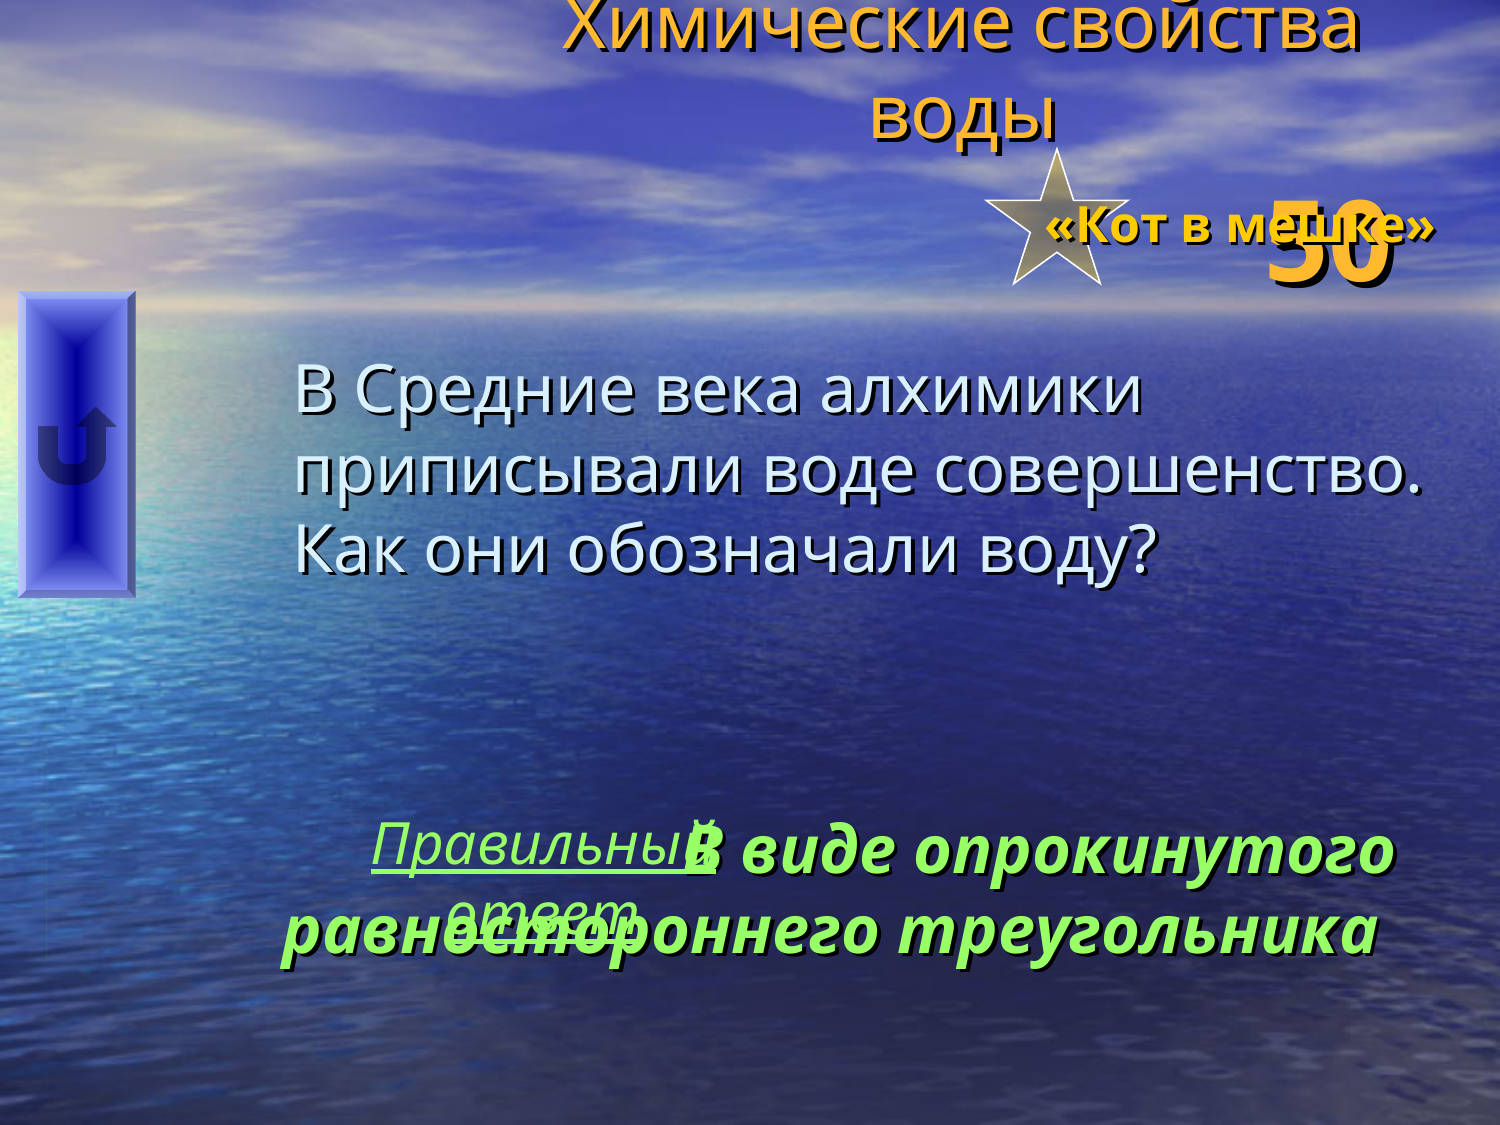

# Химические свойства воды
«Кот в мешке»
50
В Средние века алхимики приписывали воде совершенство. Как они обозначали воду?
В виде опрокинутого равностороннего треугольника
Правильный ответ